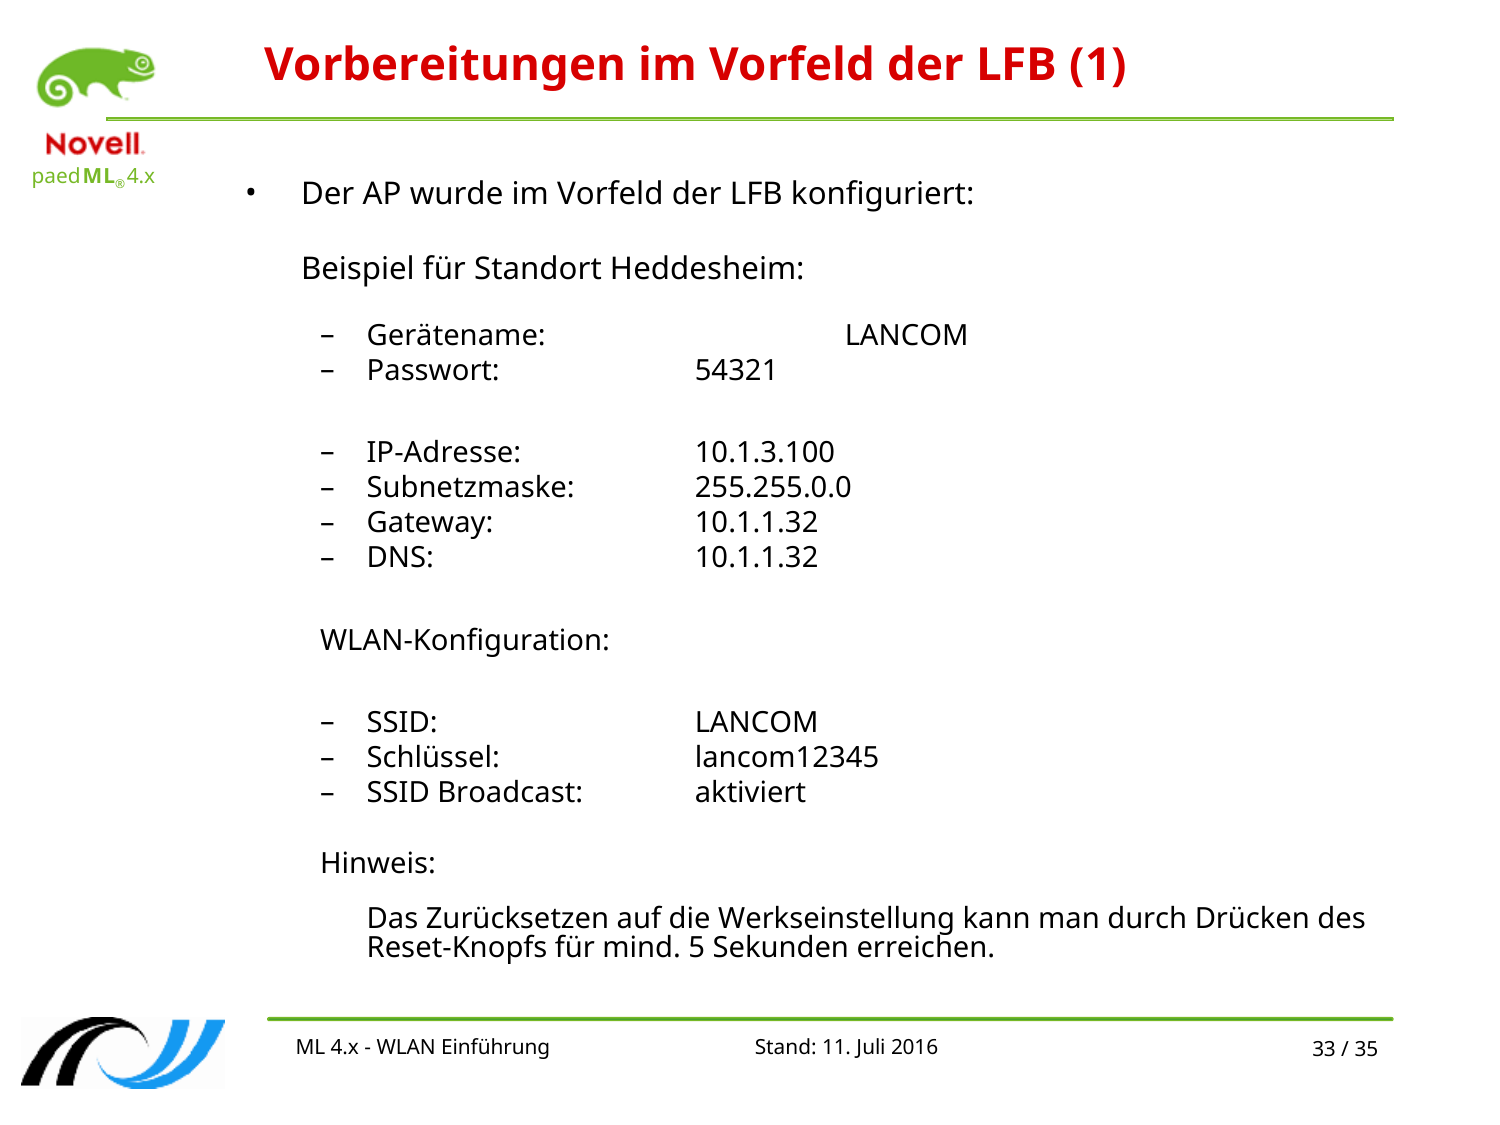

# Vorbereitungen im Vorfeld der LFB (1)
Der AP wurde im Vorfeld der LFB konfiguriert:
	Beispiel für Standort Heddesheim:
Gerätename: 		LANCOM
Passwort: 		54321
IP-Adresse: 	10.1.3.100
Subnetzmaske: 	255.255.0.0
Gateway: 	10.1.1.32
DNS: 		10.1.1.32
WLAN-Konfiguration:
SSID: 		LANCOM
Schlüssel: 		lancom12345
SSID Broadcast:	aktiviert
Hinweis:
Das Zurücksetzen auf die Werkseinstellung kann man durch Drücken des Reset-Knopfs für mind. 5 Sekunden erreichen.
ML 4.x - WLAN Einführung
11. Juli 2016
33